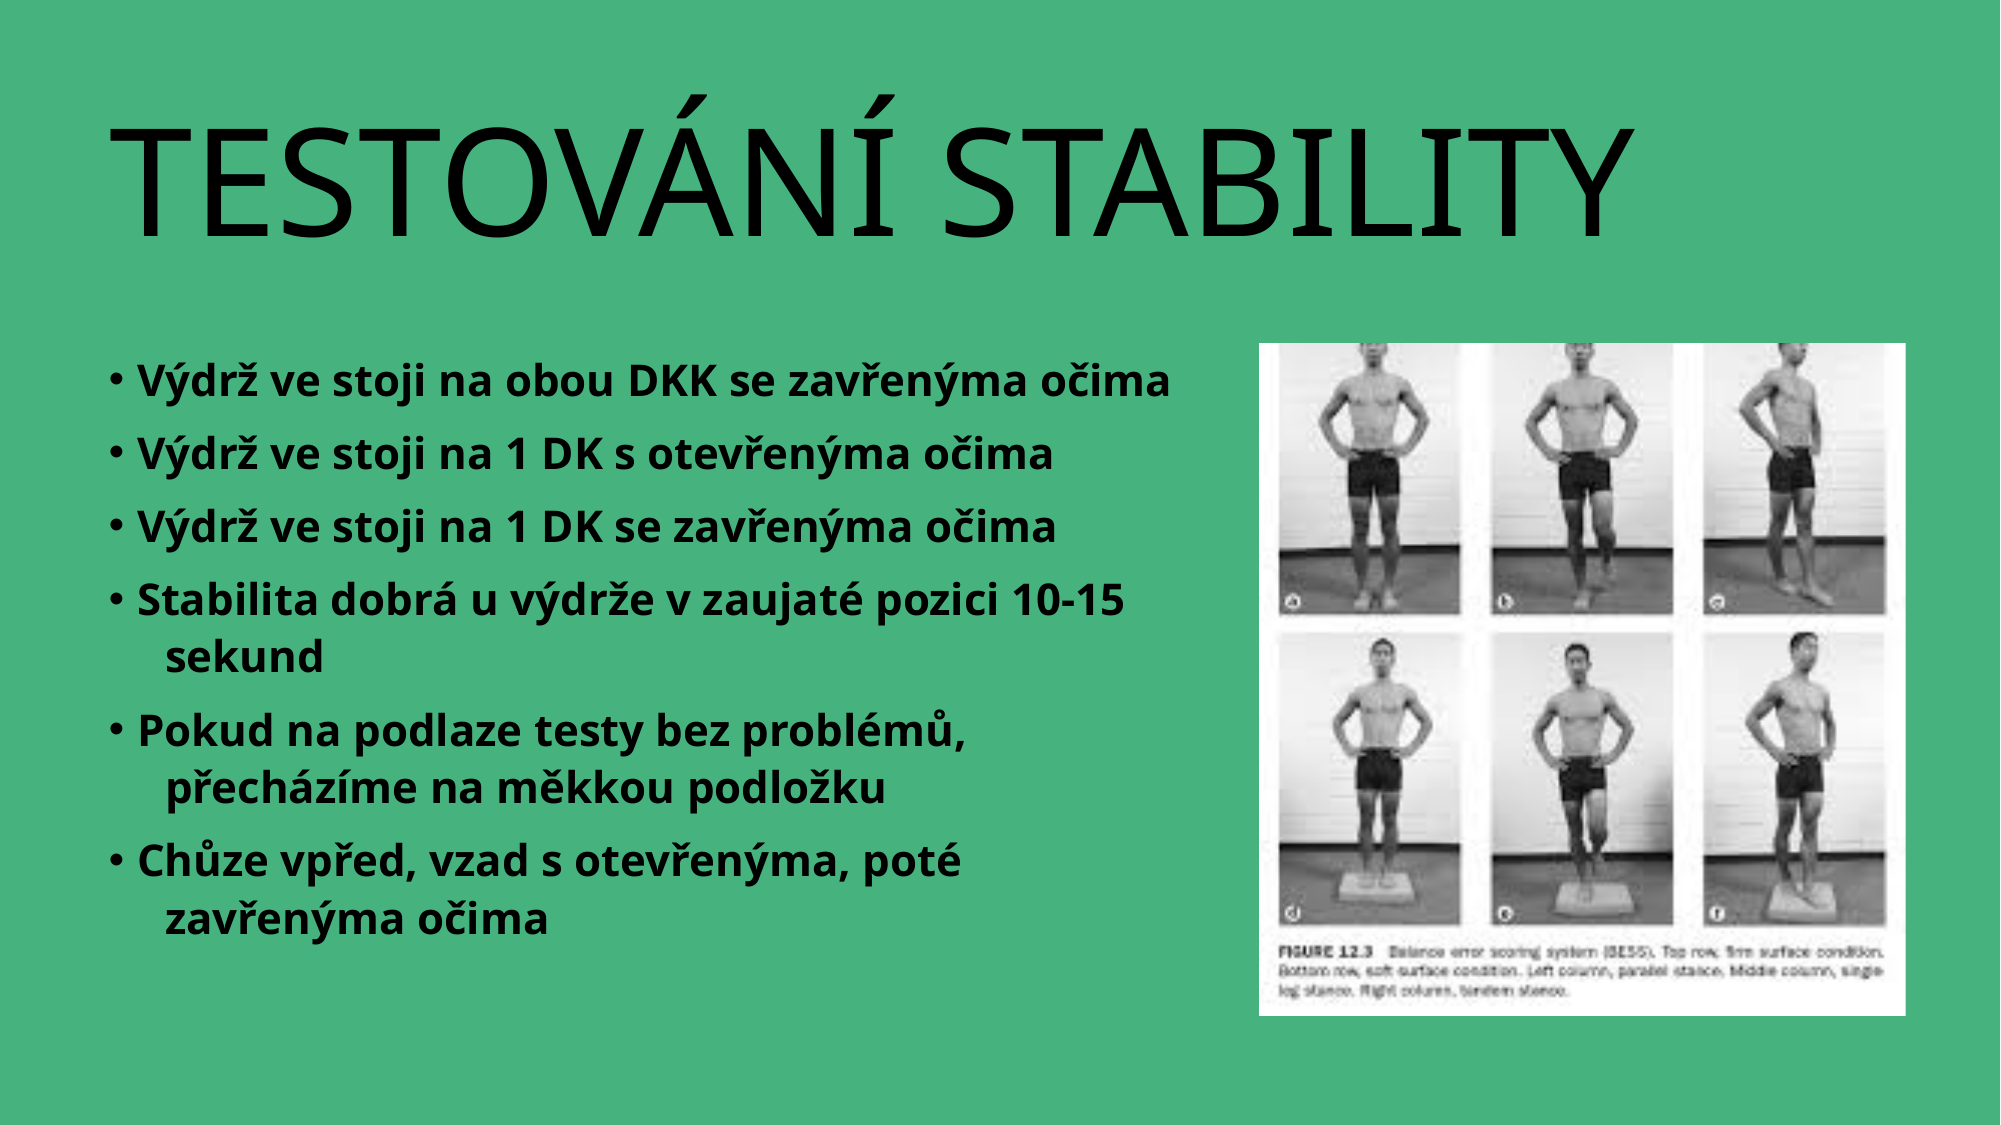

# TESTOVÁNÍ STABILITY
Výdrž ve stoji na obou DKK se zavřenýma očima
Výdrž ve stoji na 1 DK s otevřenýma očima
Výdrž ve stoji na 1 DK se zavřenýma očima
Stabilita dobrá u výdrže v zaujaté pozici 10-15 sekund
Pokud na podlaze testy bez problémů, přecházíme na měkkou podložku
Chůze vpřed, vzad s otevřenýma, poté zavřenýma očima